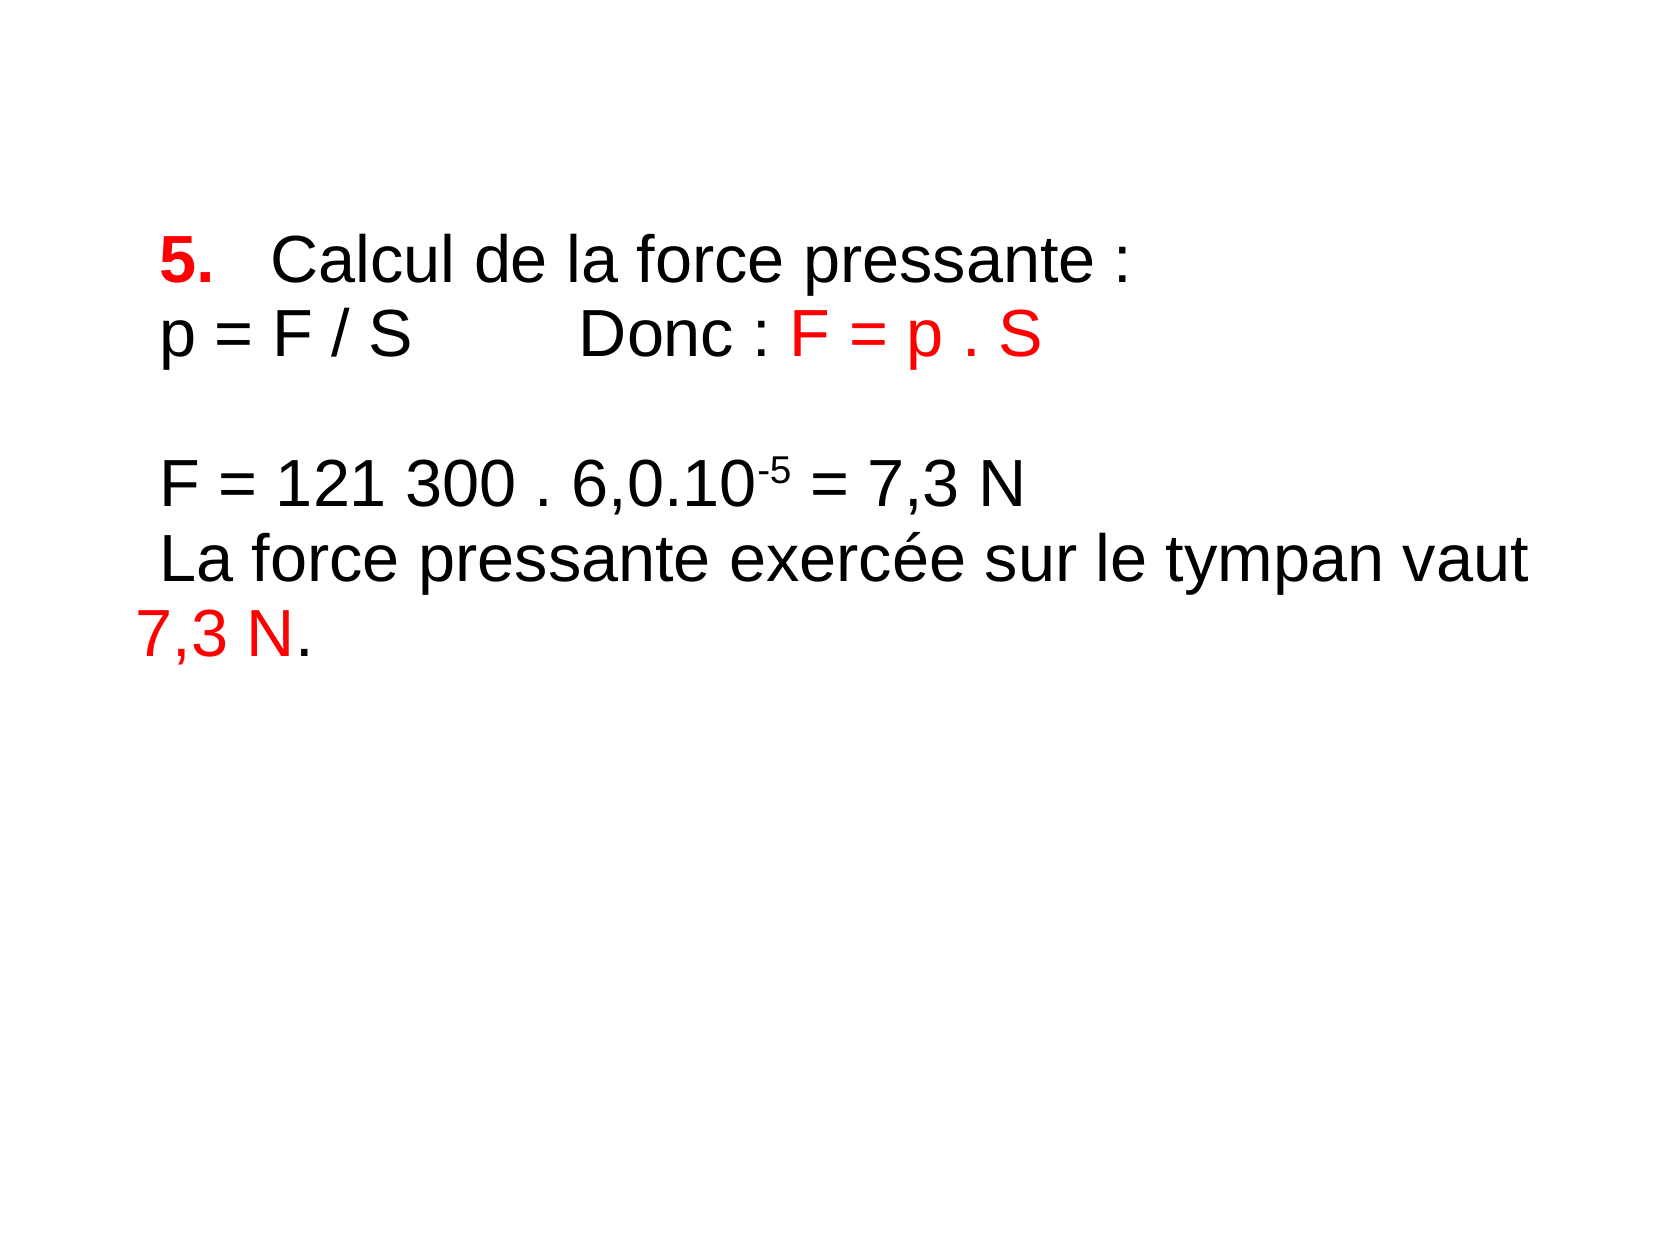

5. Calcul de la force pressante :
p = F / S			Donc : F = p . S
F = 121 300 . 6,0.10-5 = 7,3 N
La force pressante exercée sur le tympan vaut 7,3 N.